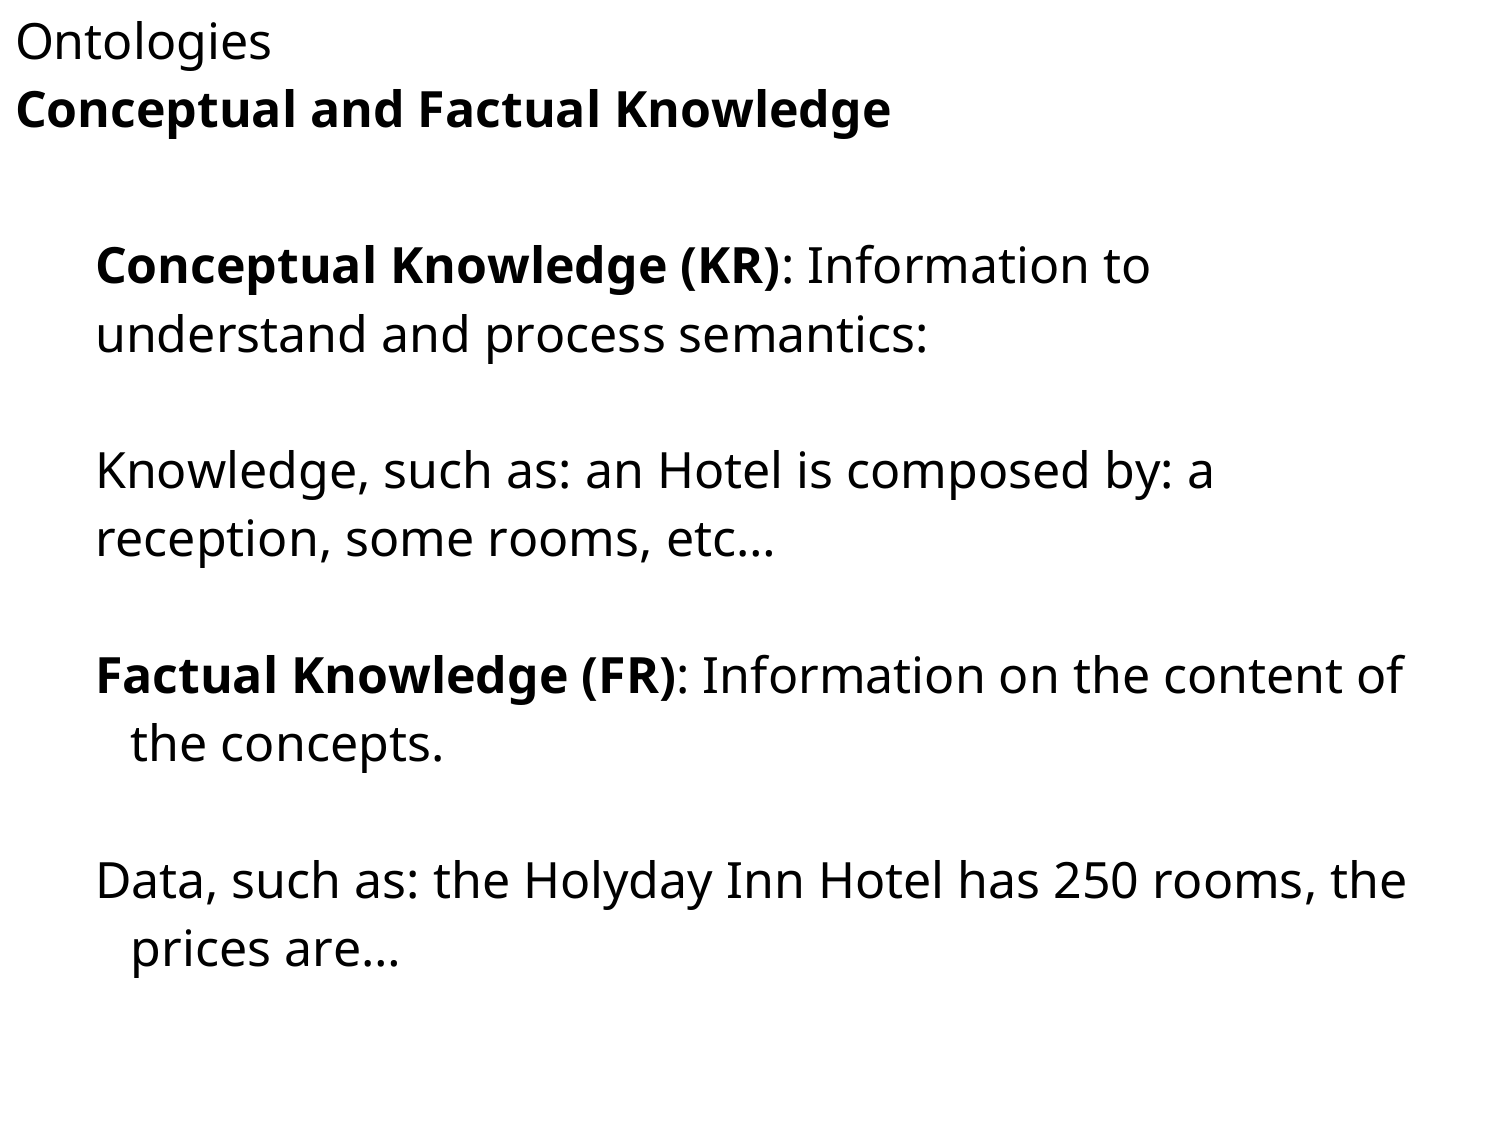

# Ontologies Conceptual and Factual Knowledge
Conceptual Knowledge (KR): Information to understand and process semantics:
Knowledge, such as: an Hotel is composed by: a 	reception, some rooms, etc…
Factual Knowledge (FR): Information on the content of the concepts.
Data, such as: the Holyday Inn Hotel has 250 rooms, the prices are…